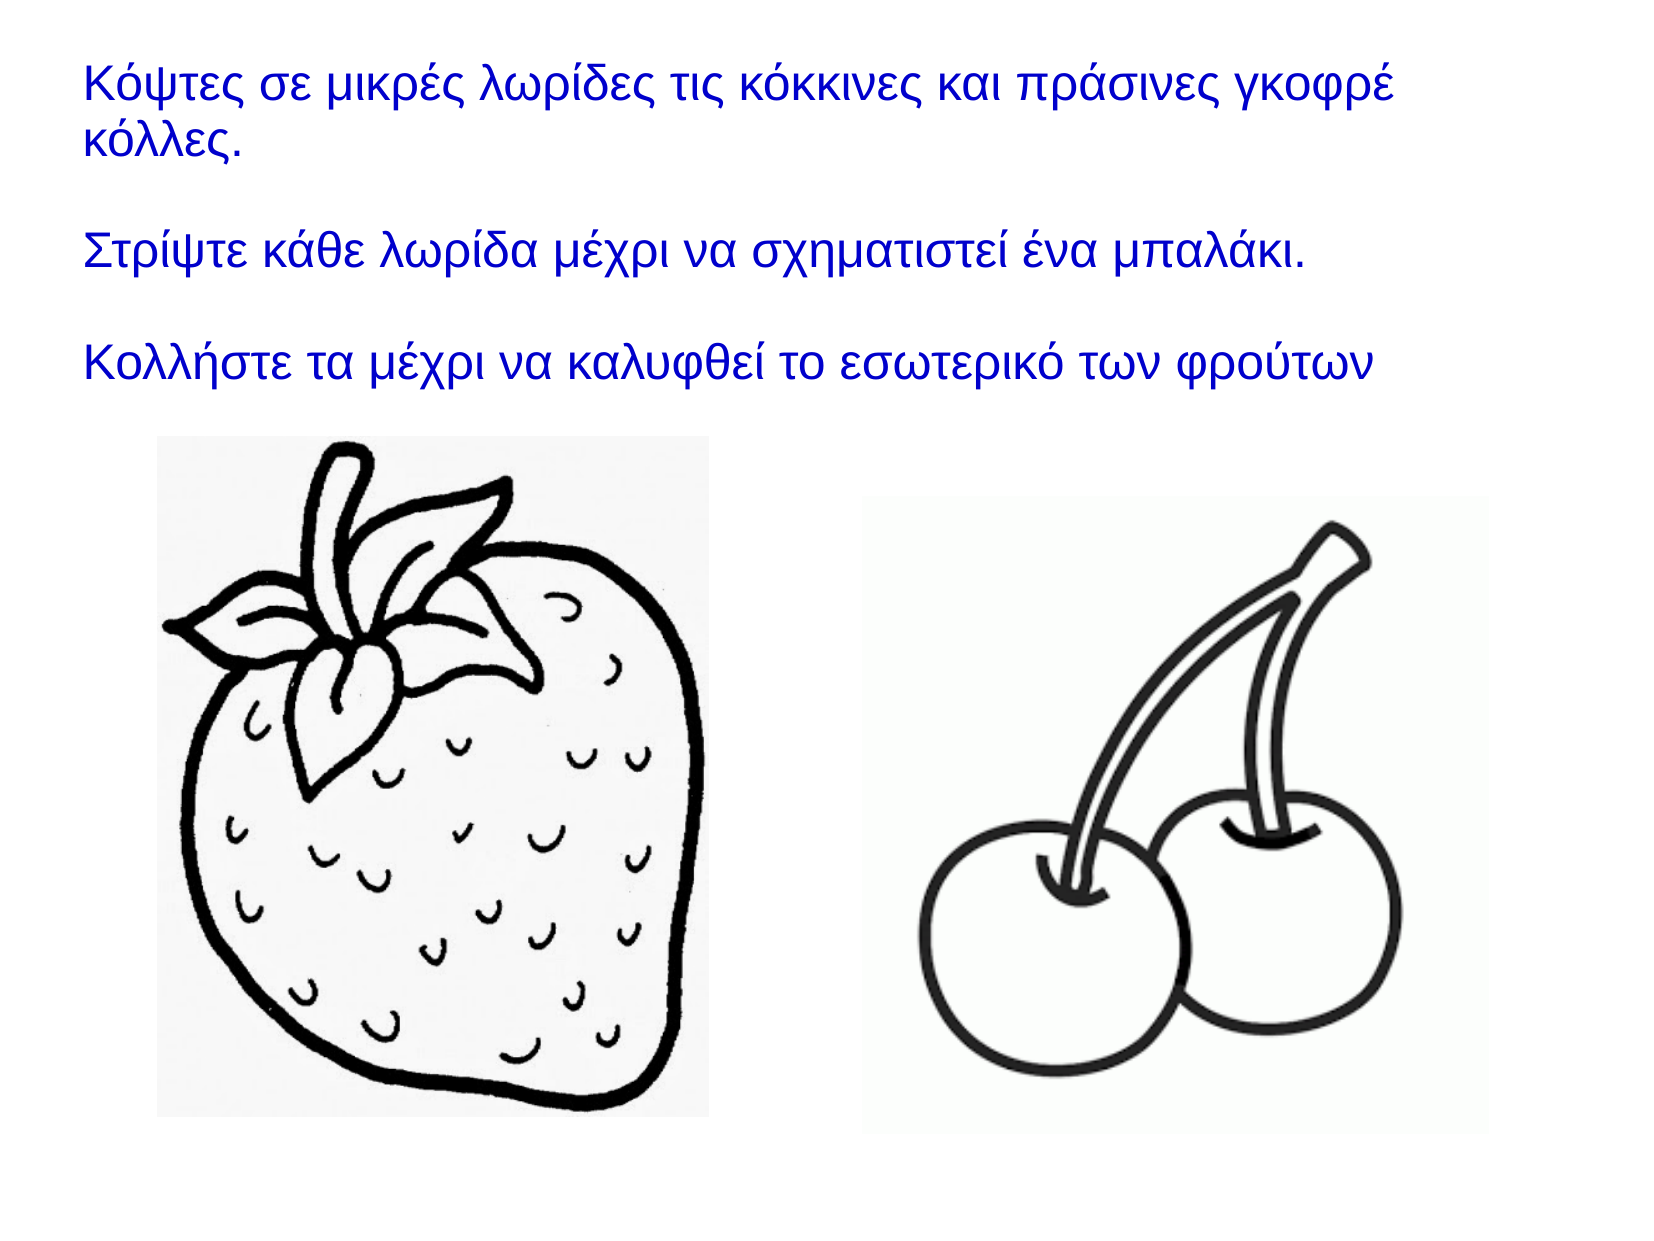

# Κόψτες σε μικρές λωρίδες τις κόκκινες και πράσινες γκοφρέ κόλλες. Στρίψτε κάθε λωρίδα μέχρι να σχηματιστεί ένα μπαλάκι. Κολλήστε τα μέχρι να καλυφθεί το εσωτερικό των φρούτων